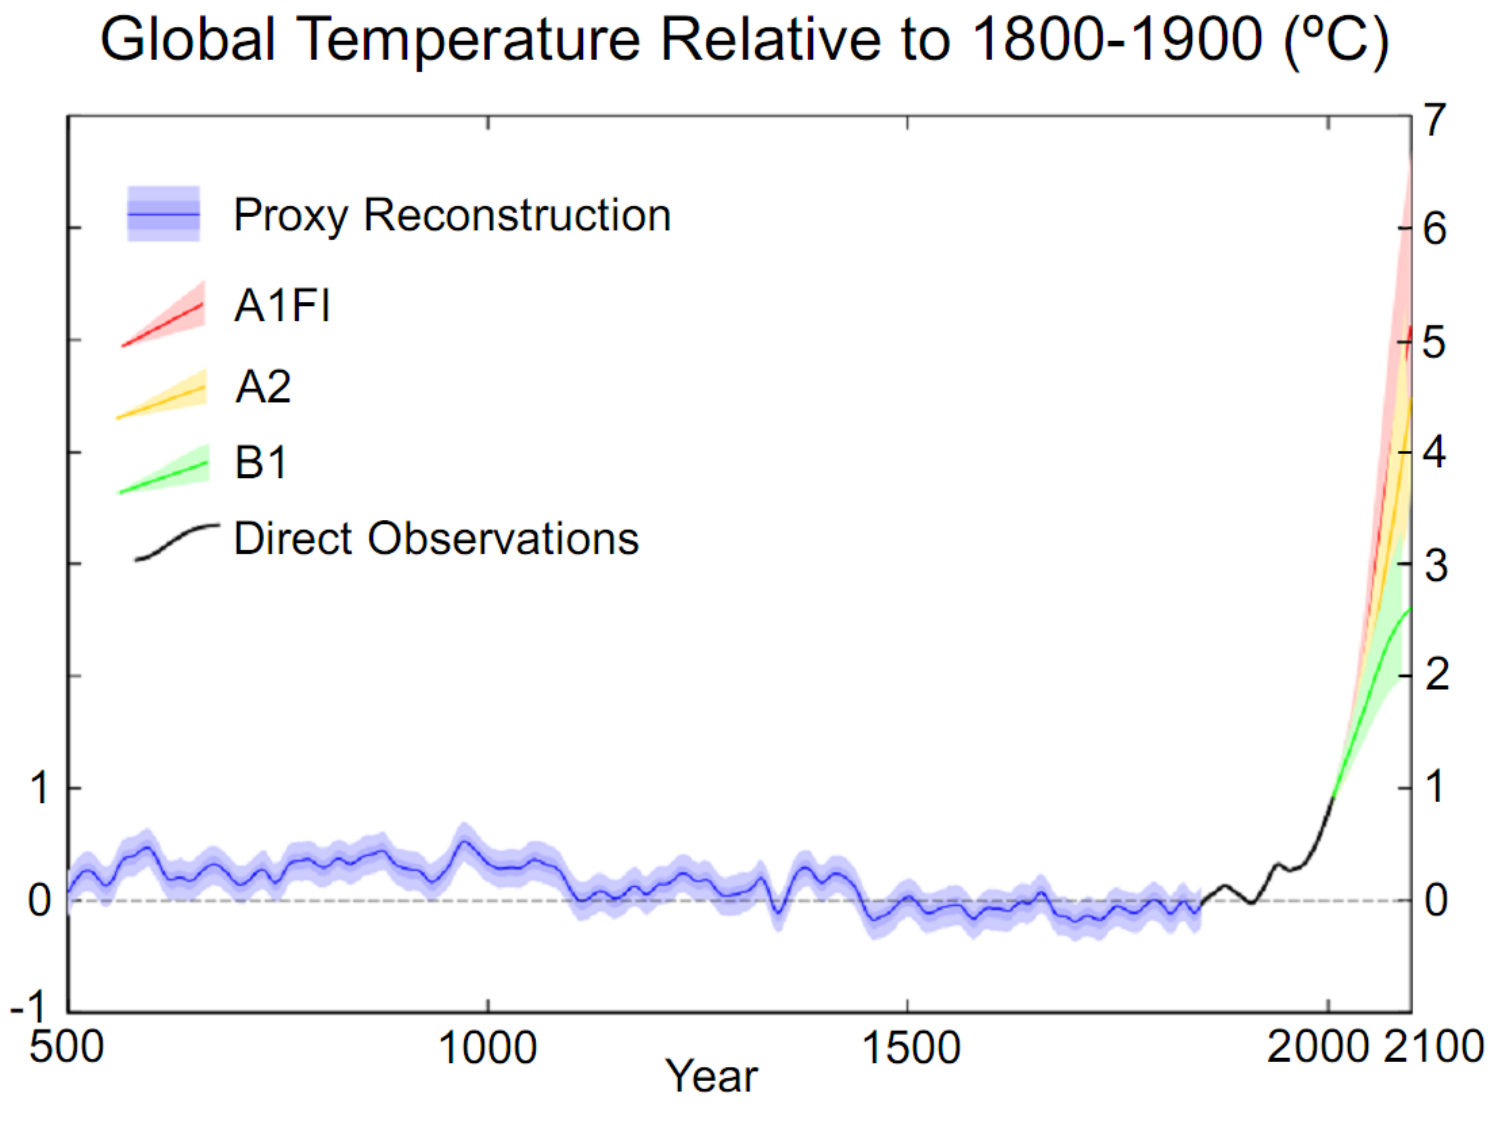

Figure 21: Rekonstruované a pozorované změny teplot a projekce do budoucna